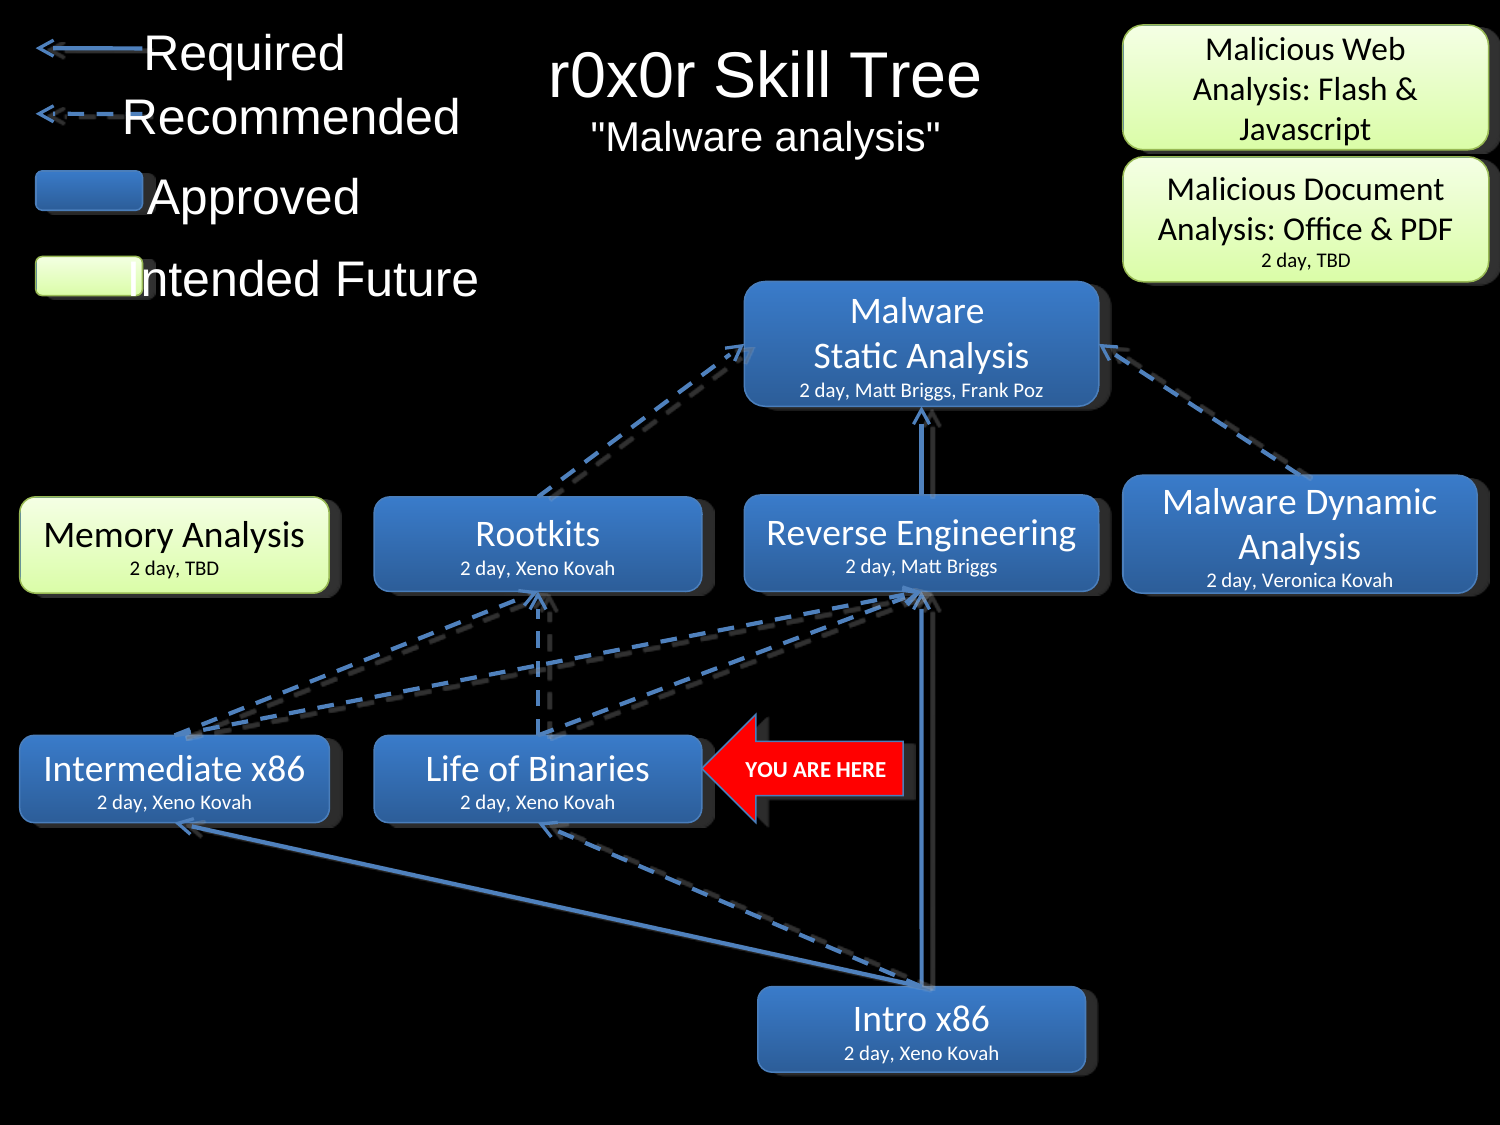

Required
r0x0r Skill Tree
"Malware analysis"
Malicious Web Analysis: Flash & Javascript
Recommended
Approved
Malicious Document Analysis: Office & PDF
2 day, TBD
Intended Future
Malware
Static Analysis
2 day, Matt Briggs, Frank Poz
Malware Dynamic Analysis
2 day, Veronica Kovah
Reverse Engineering
2 day, Matt Briggs
Memory Analysis
2 day, TBD
Rootkits
2 day, Xeno Kovah
YOU ARE HERE
Intermediate x86
2 day, Xeno Kovah
Life of Binaries
2 day, Xeno Kovah
Intro x86
2 day, Xeno Kovah